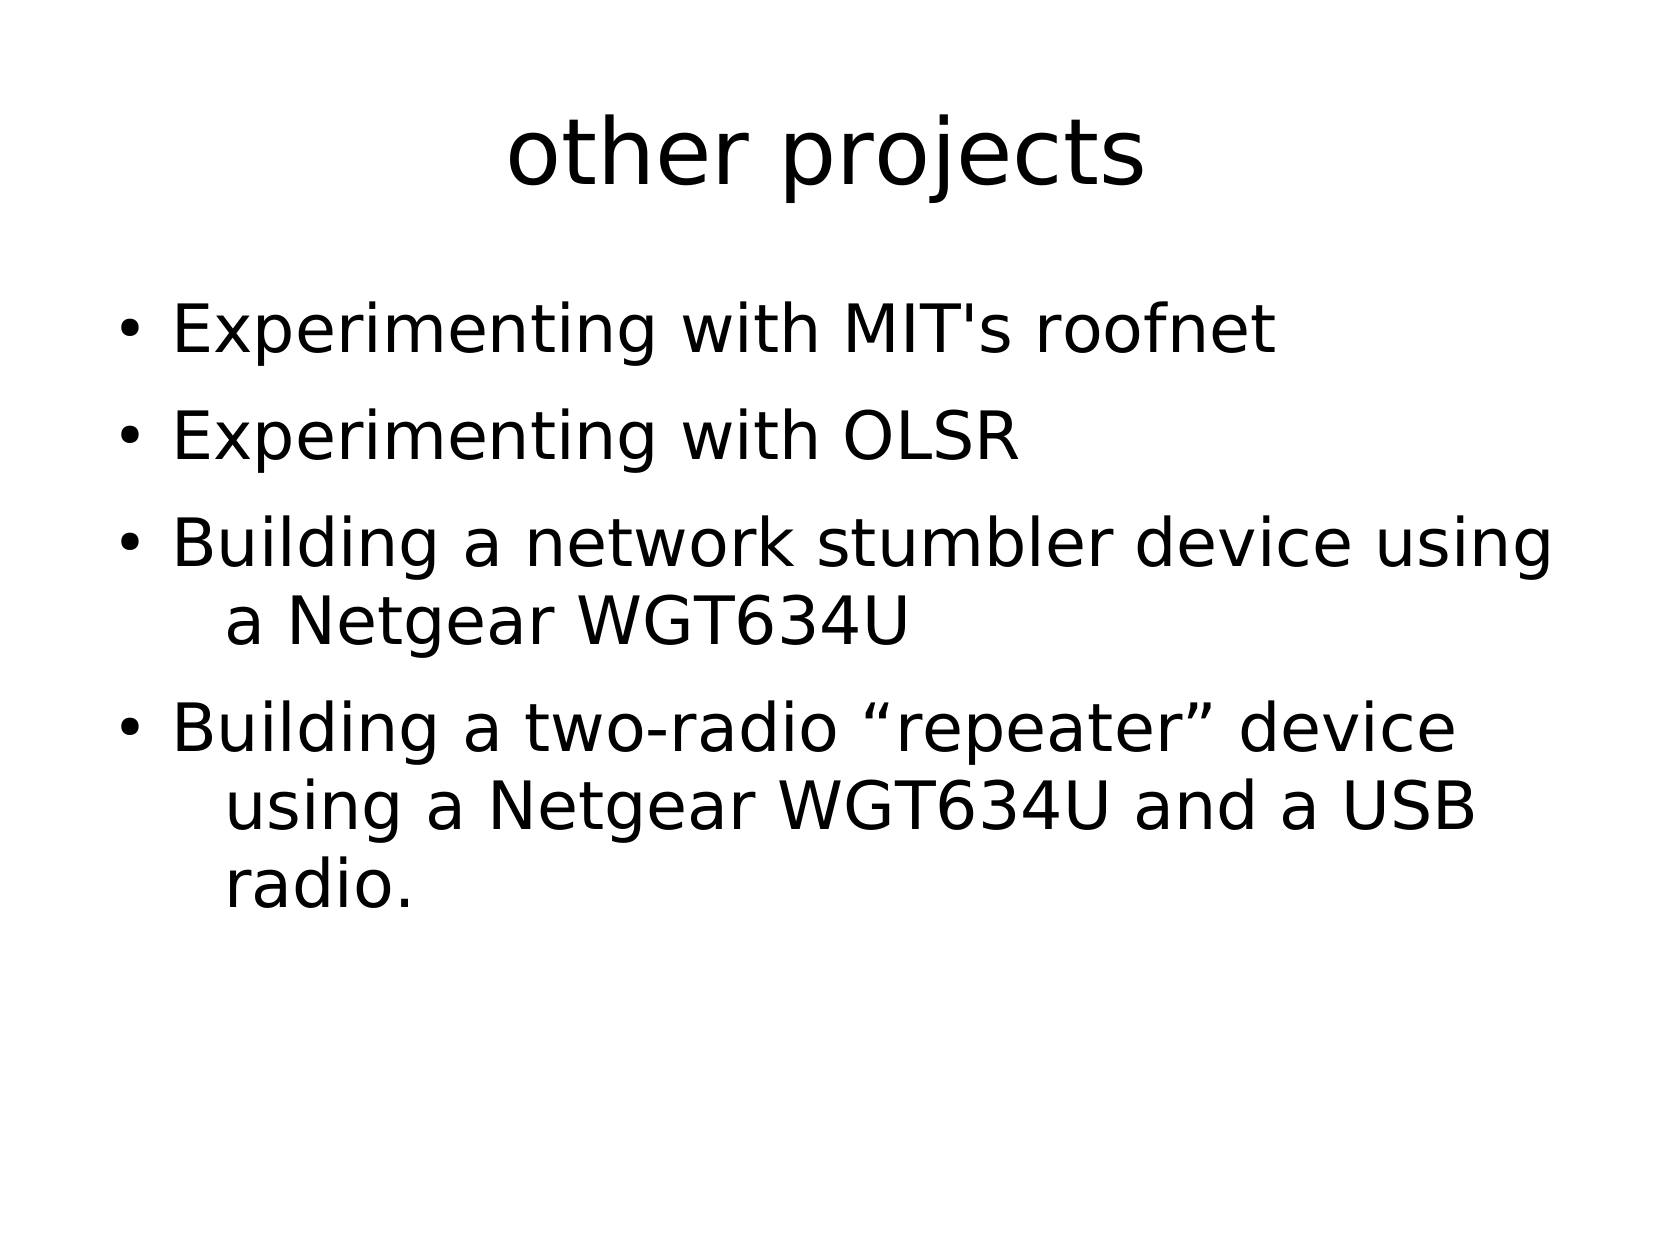

# other projects
Experimenting with MIT's roofnet
Experimenting with OLSR
Building a network stumbler device using a Netgear WGT634U
Building a two-radio “repeater” device using a Netgear WGT634U and a USB radio.